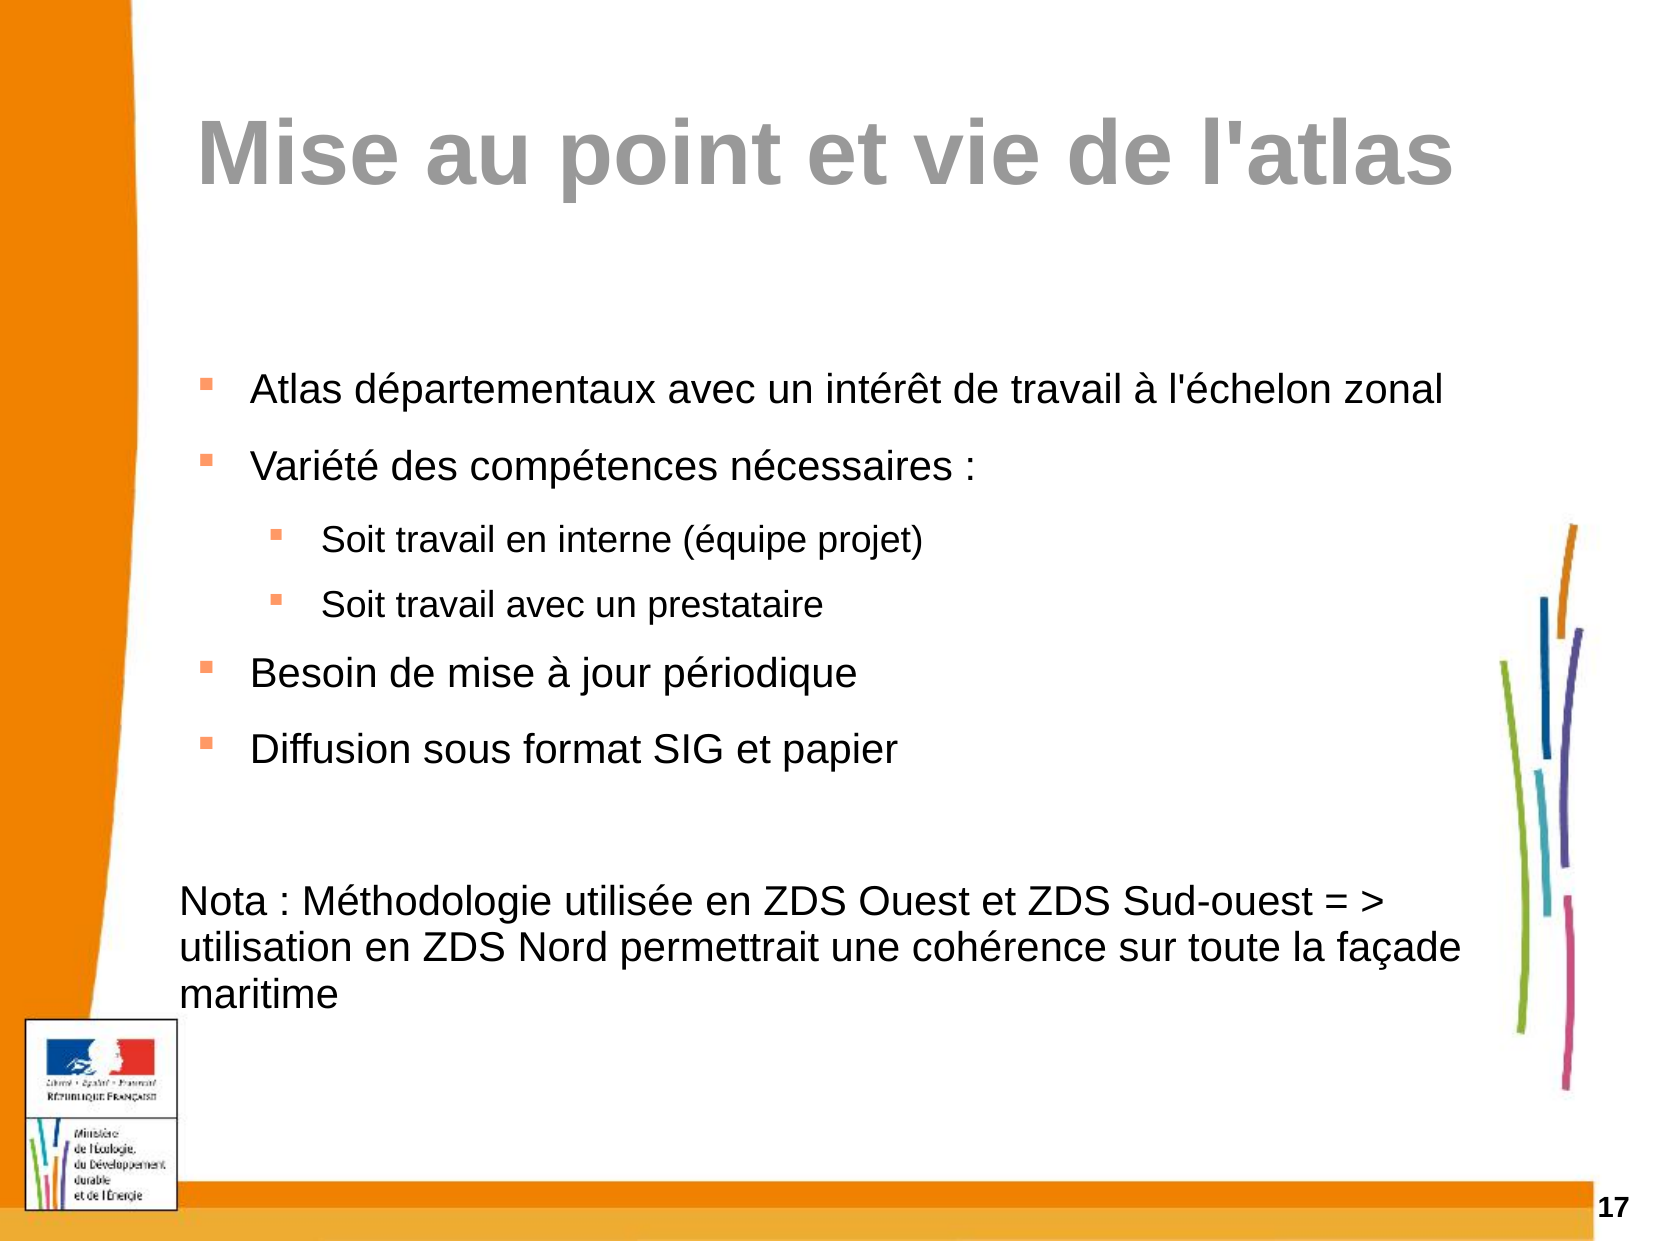

# Mise au point et vie de l'atlas
Atlas départementaux avec un intérêt de travail à l'échelon zonal
Variété des compétences nécessaires :
Soit travail en interne (équipe projet)
Soit travail avec un prestataire
Besoin de mise à jour périodique
Diffusion sous format SIG et papier
Nota : Méthodologie utilisée en ZDS Ouest et ZDS Sud-ouest = > utilisation en ZDS Nord permettrait une cohérence sur toute la façade maritime
17